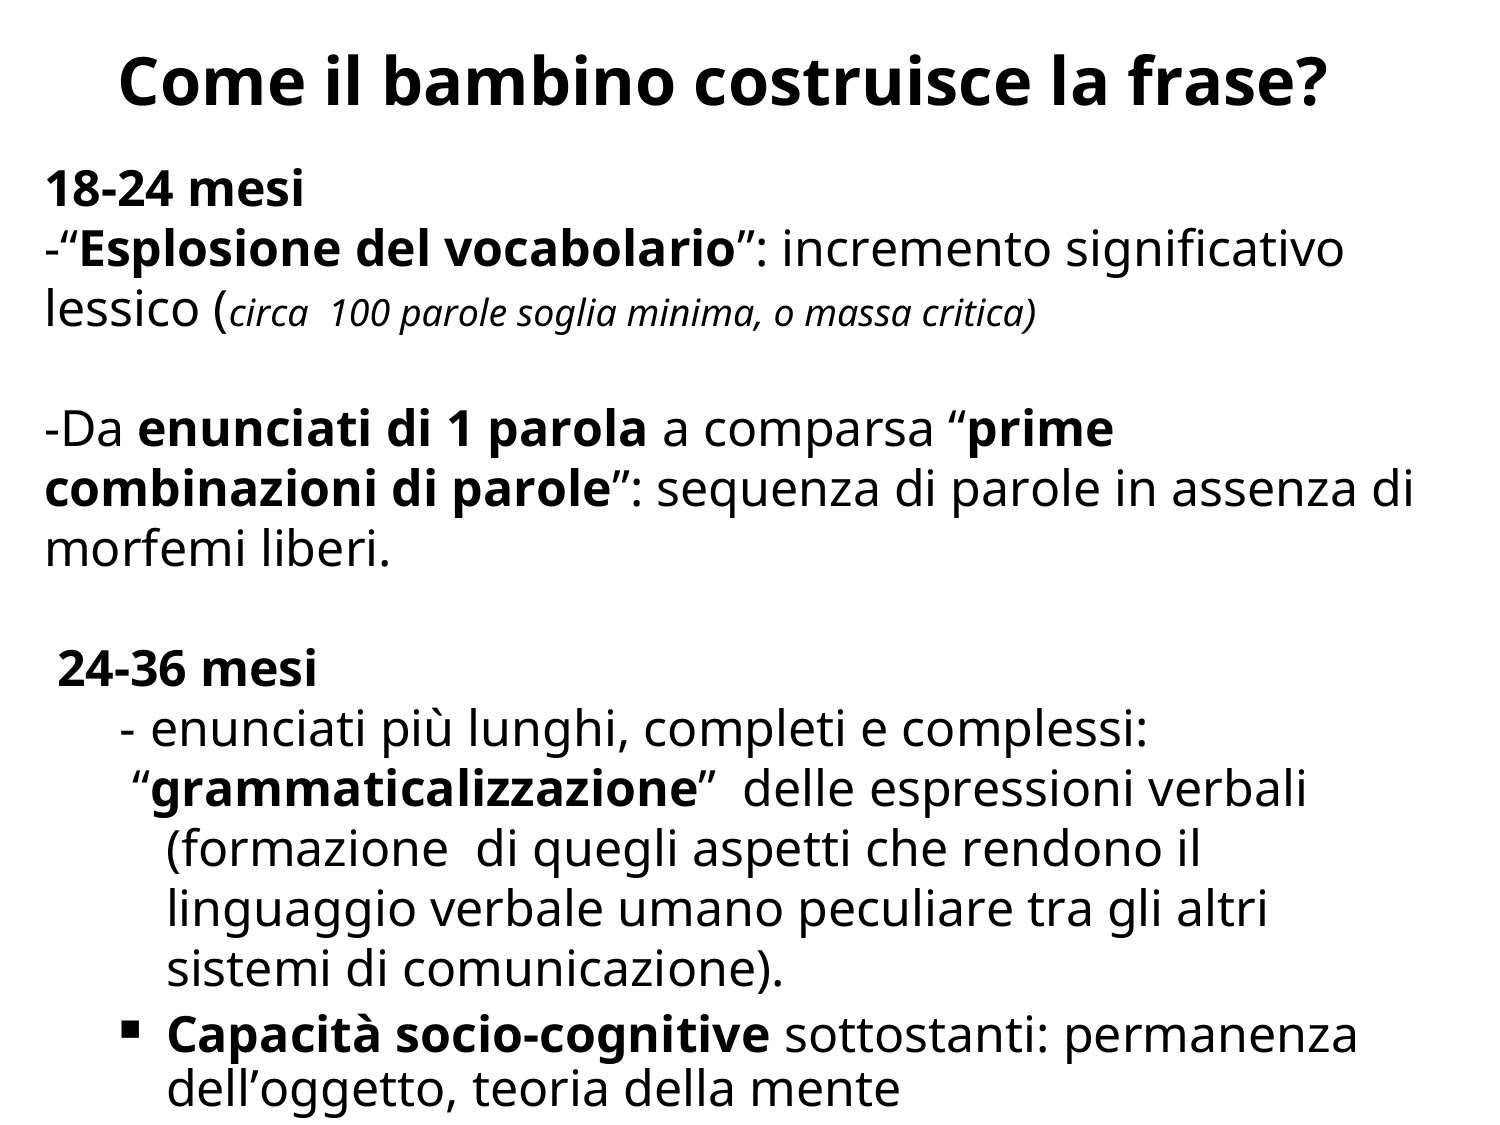

Come il bambino costruisce la frase?
18-24 mesi
“Esplosione del vocabolario”: incremento significativo lessico (circa 100 parole soglia minima, o massa critica)
Da enunciati di 1 parola a comparsa “prime combinazioni di parole”: sequenza di parole in assenza di morfemi liberi.
 24-36 mesi
- enunciati più lunghi, completi e complessi:
 “grammaticalizzazione” delle espressioni verbali (formazione di quegli aspetti che rendono il linguaggio verbale umano peculiare tra gli altri sistemi di comunicazione).
Capacità socio-cognitive sottostanti: permanenza dell’oggetto, teoria della mente